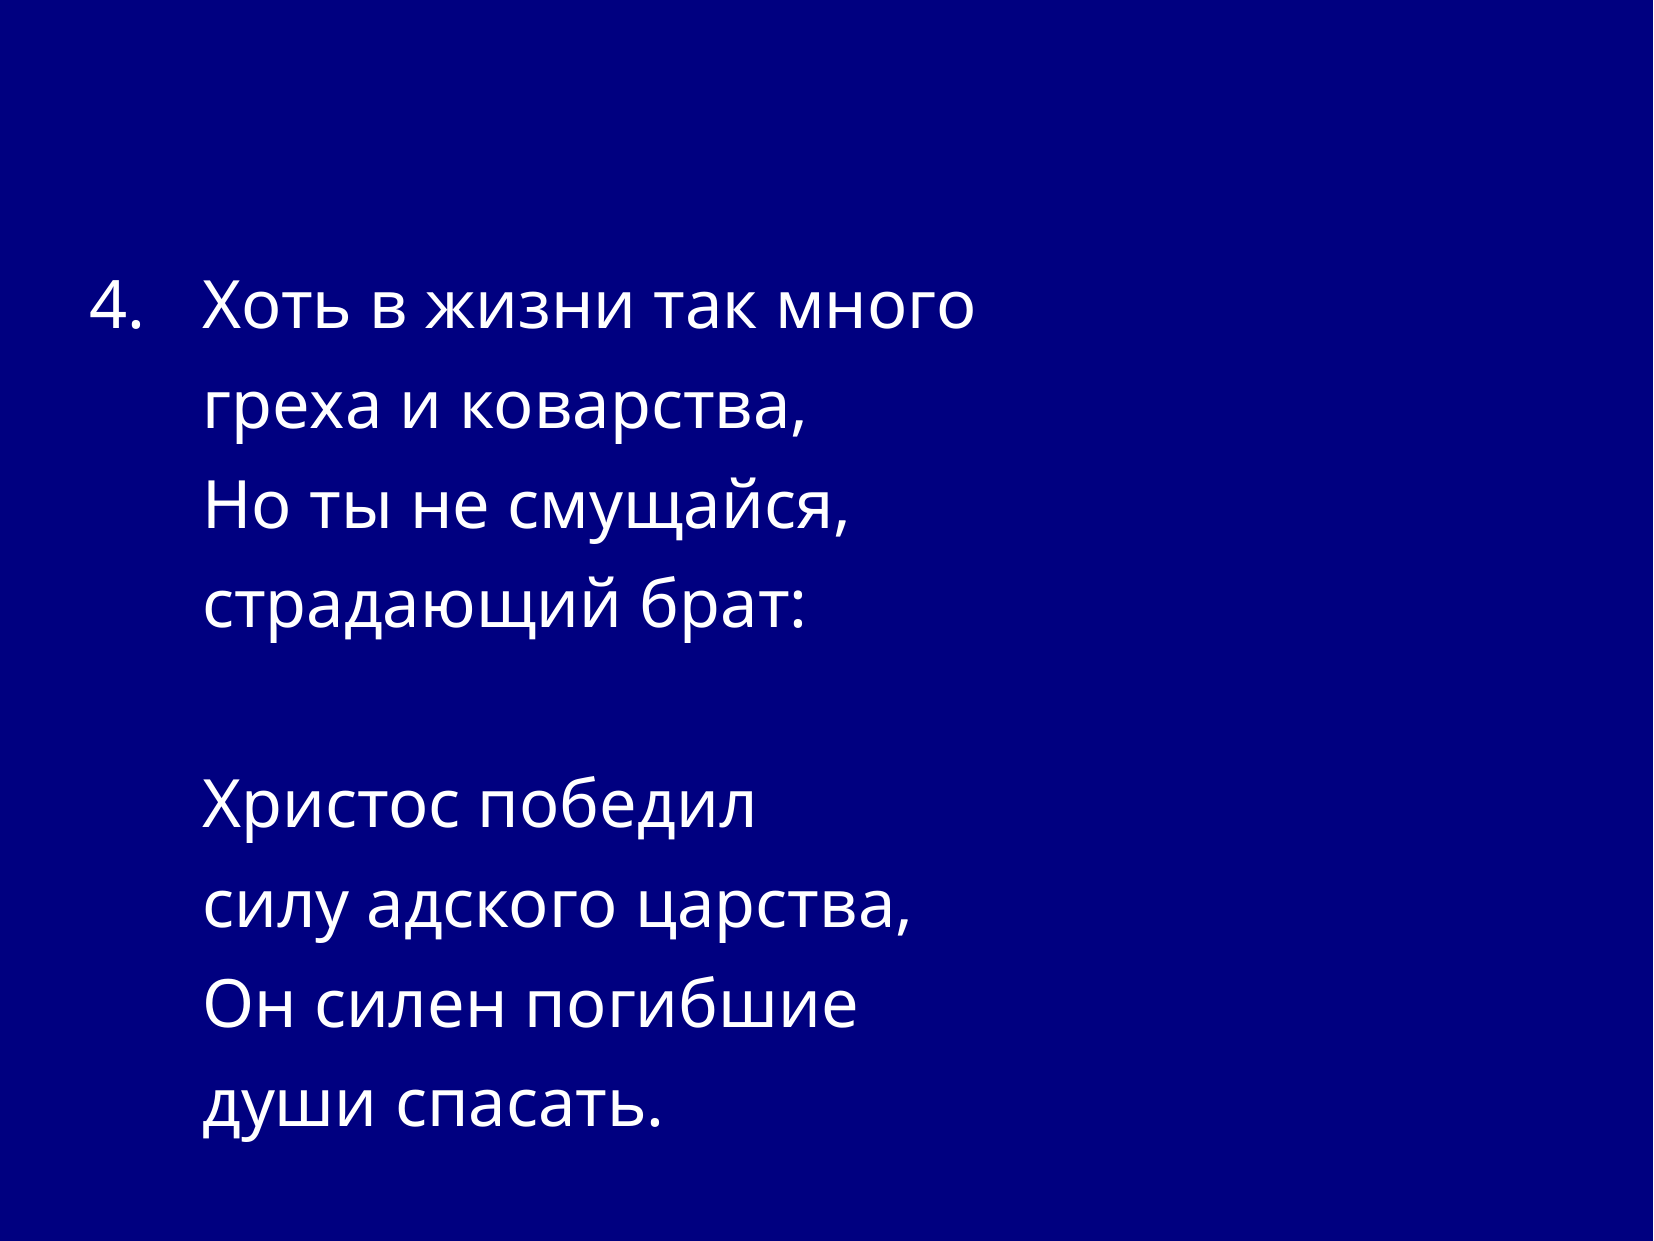

4.	Хоть в жизни так много
	греха и коварства,
	Но ты не смущайся,
	страдающий брат:
	Христос победил
	силу адского царства,
	Он силен погибшие
	души спасать.